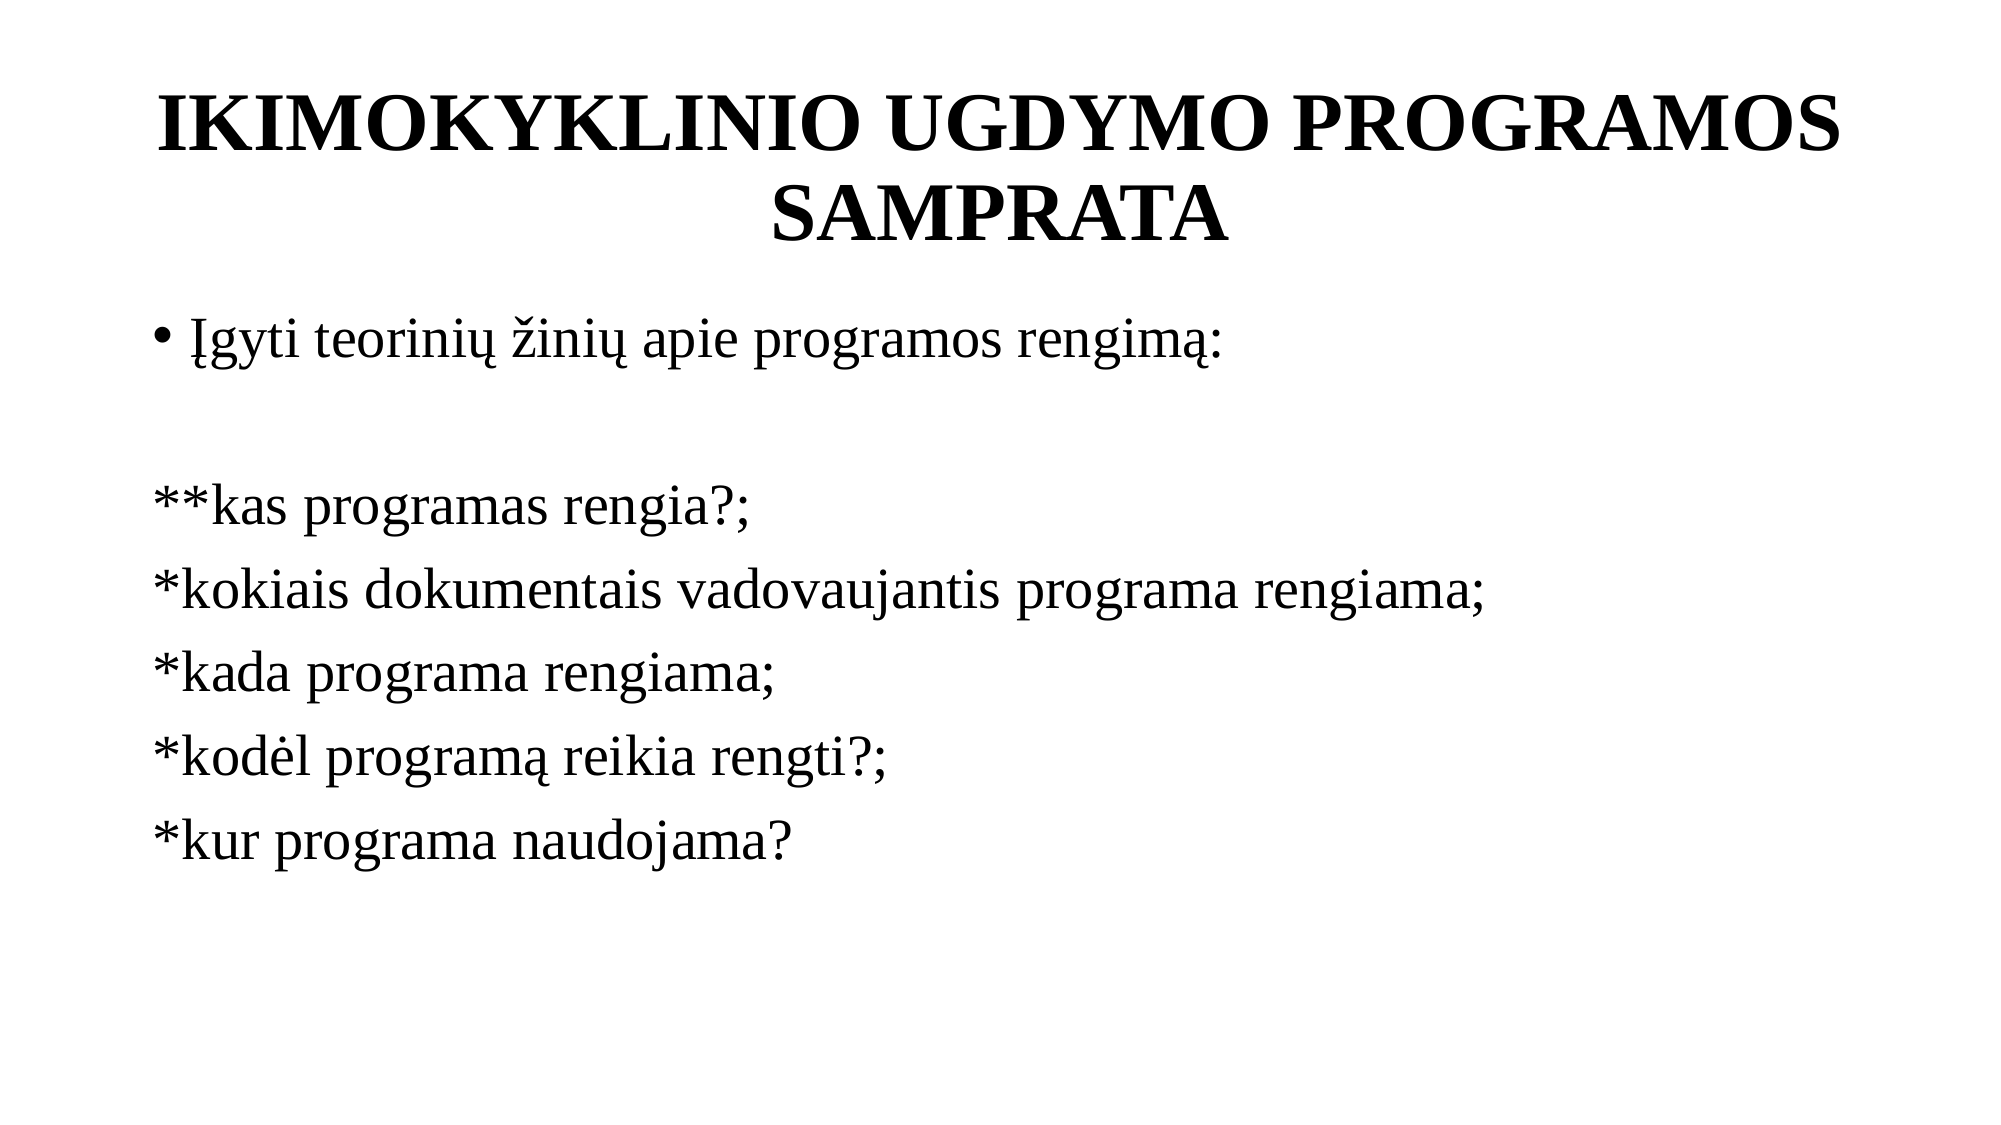

# IKIMOKYKLINIO UGDYMO PROGRAMOS SAMPRATA
Įgyti teorinių žinių apie programos rengimą:
**kas programas rengia?;
*kokiais dokumentais vadovaujantis programa rengiama;
*kada programa rengiama;
*kodėl programą reikia rengti?;
*kur programa naudojama?